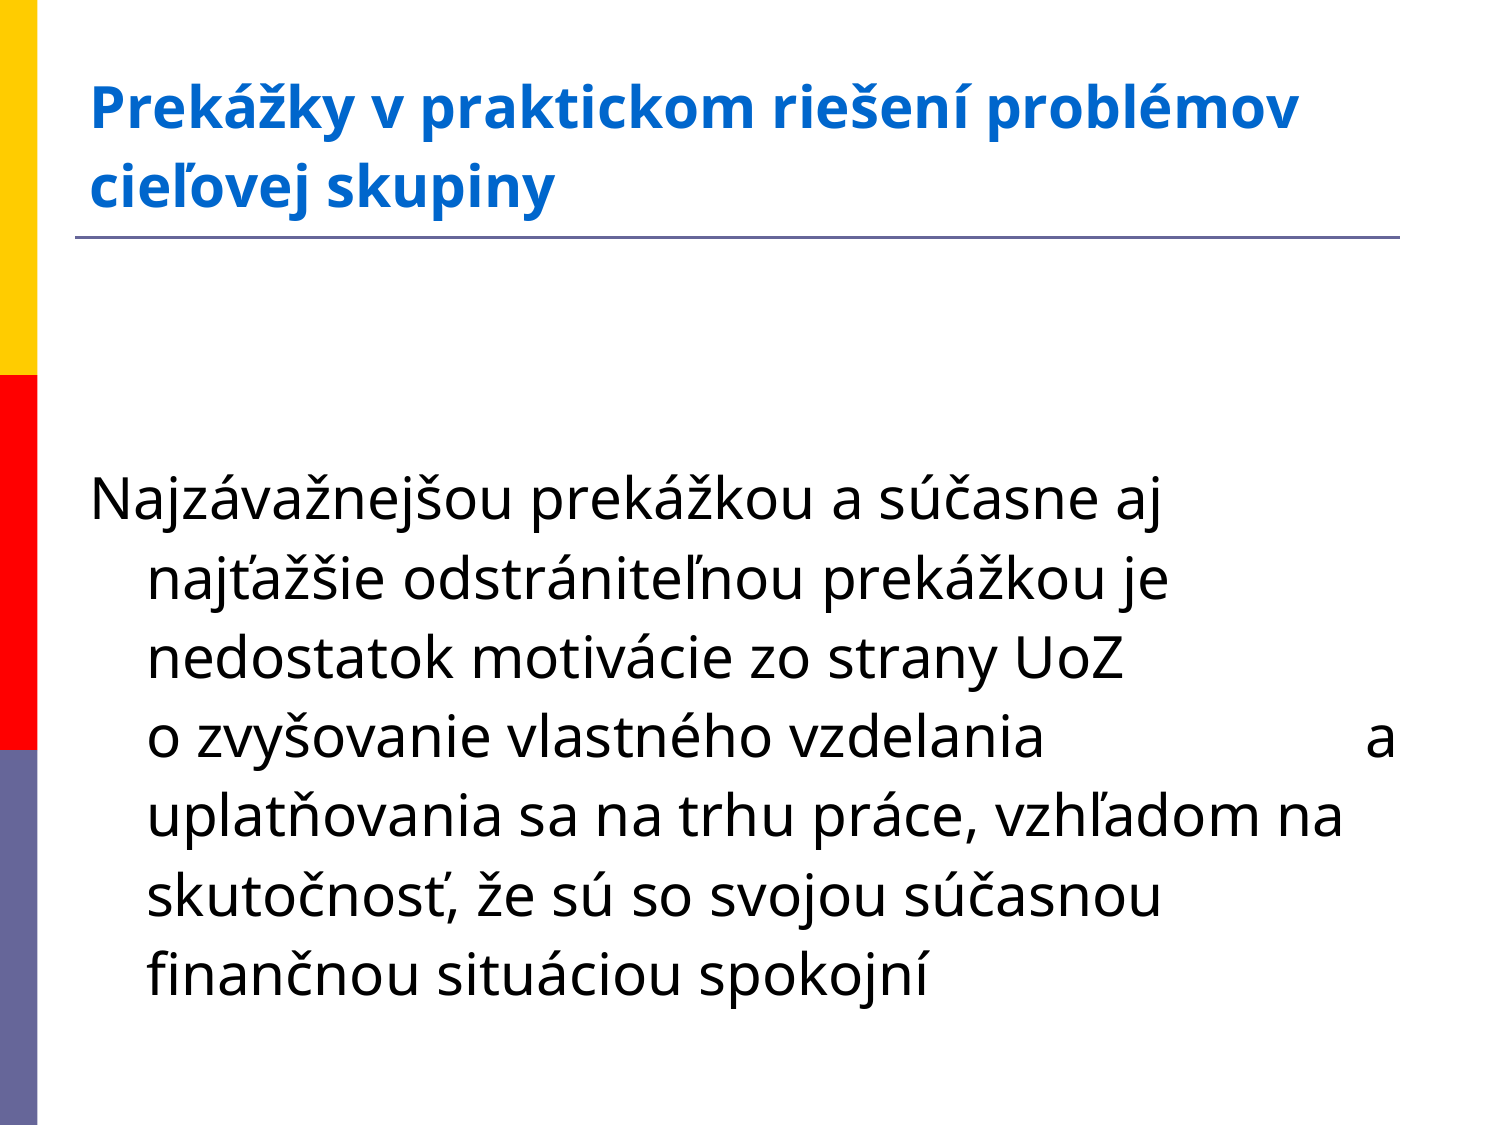

# Prekážky v praktickom riešení problémov cieľovej skupiny
Najzávažnejšou prekážkou a súčasne aj najťažšie odstrániteľnou prekážkou je nedostatok motivácie zo strany UoZ o zvyšovanie vlastného vzdelania a uplatňovania sa na trhu práce, vzhľadom na skutočnosť, že sú so svojou súčasnou finančnou situáciou spokojní